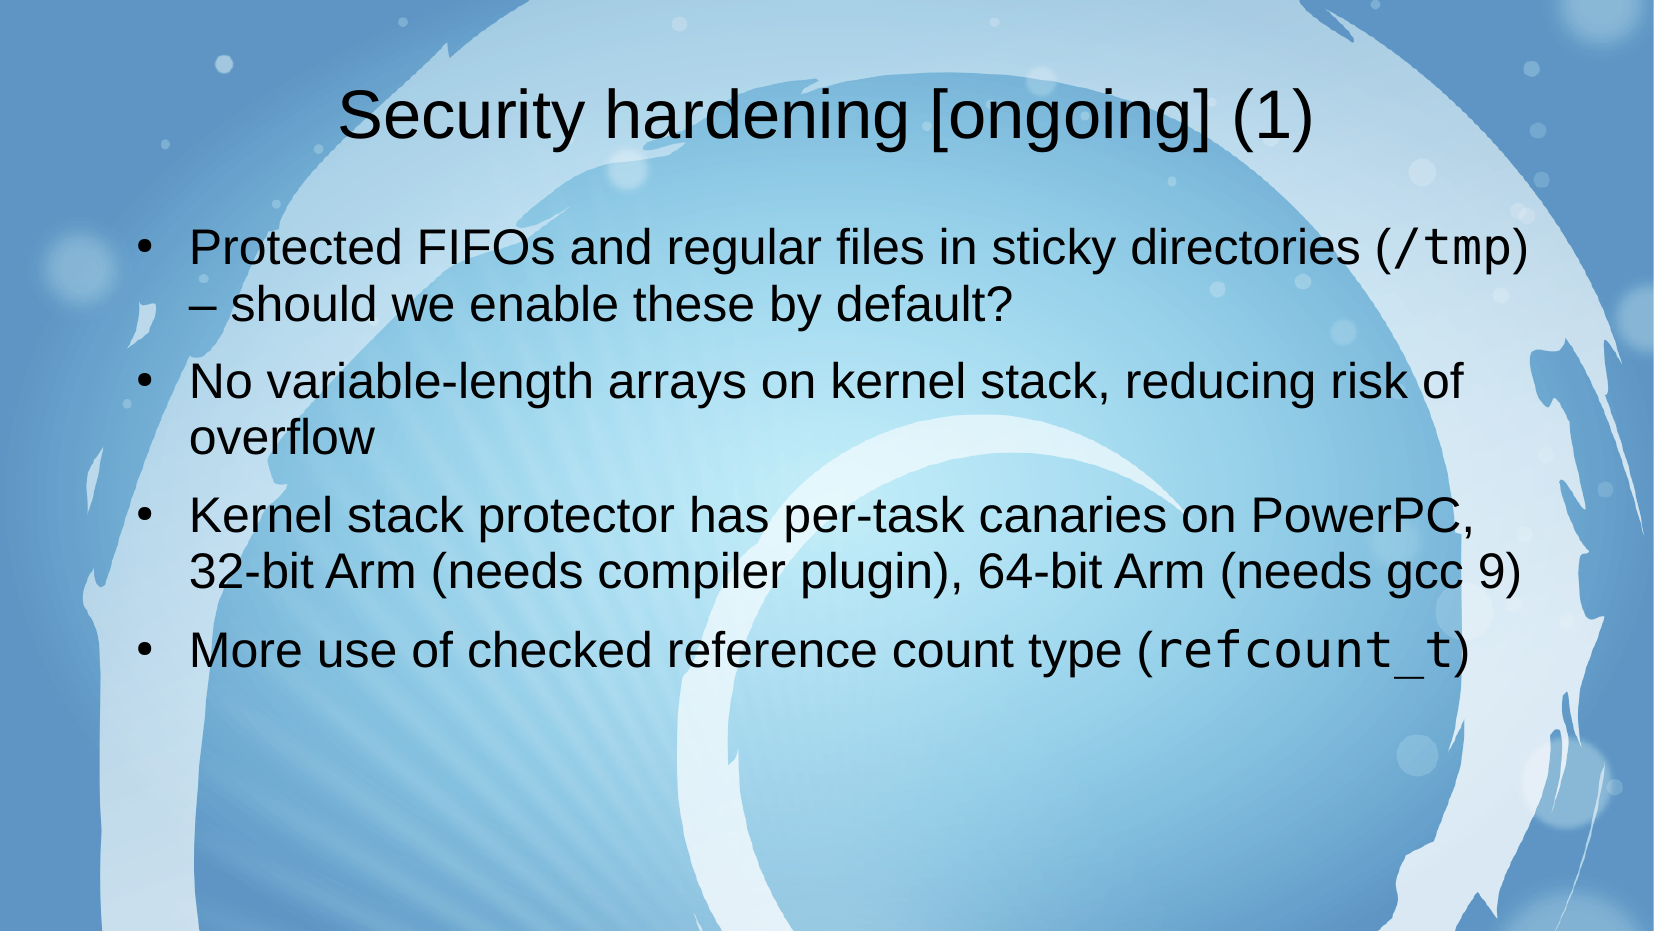

# Security hardening [ongoing] (1)
Protected FIFOs and regular files in sticky directories (/tmp) – should we enable these by default?
No variable-length arrays on kernel stack, reducing risk of overflow
Kernel stack protector has per-task canaries on PowerPC, 32-bit Arm (needs compiler plugin), 64-bit Arm (needs gcc 9)
More use of checked reference count type (refcount_t)